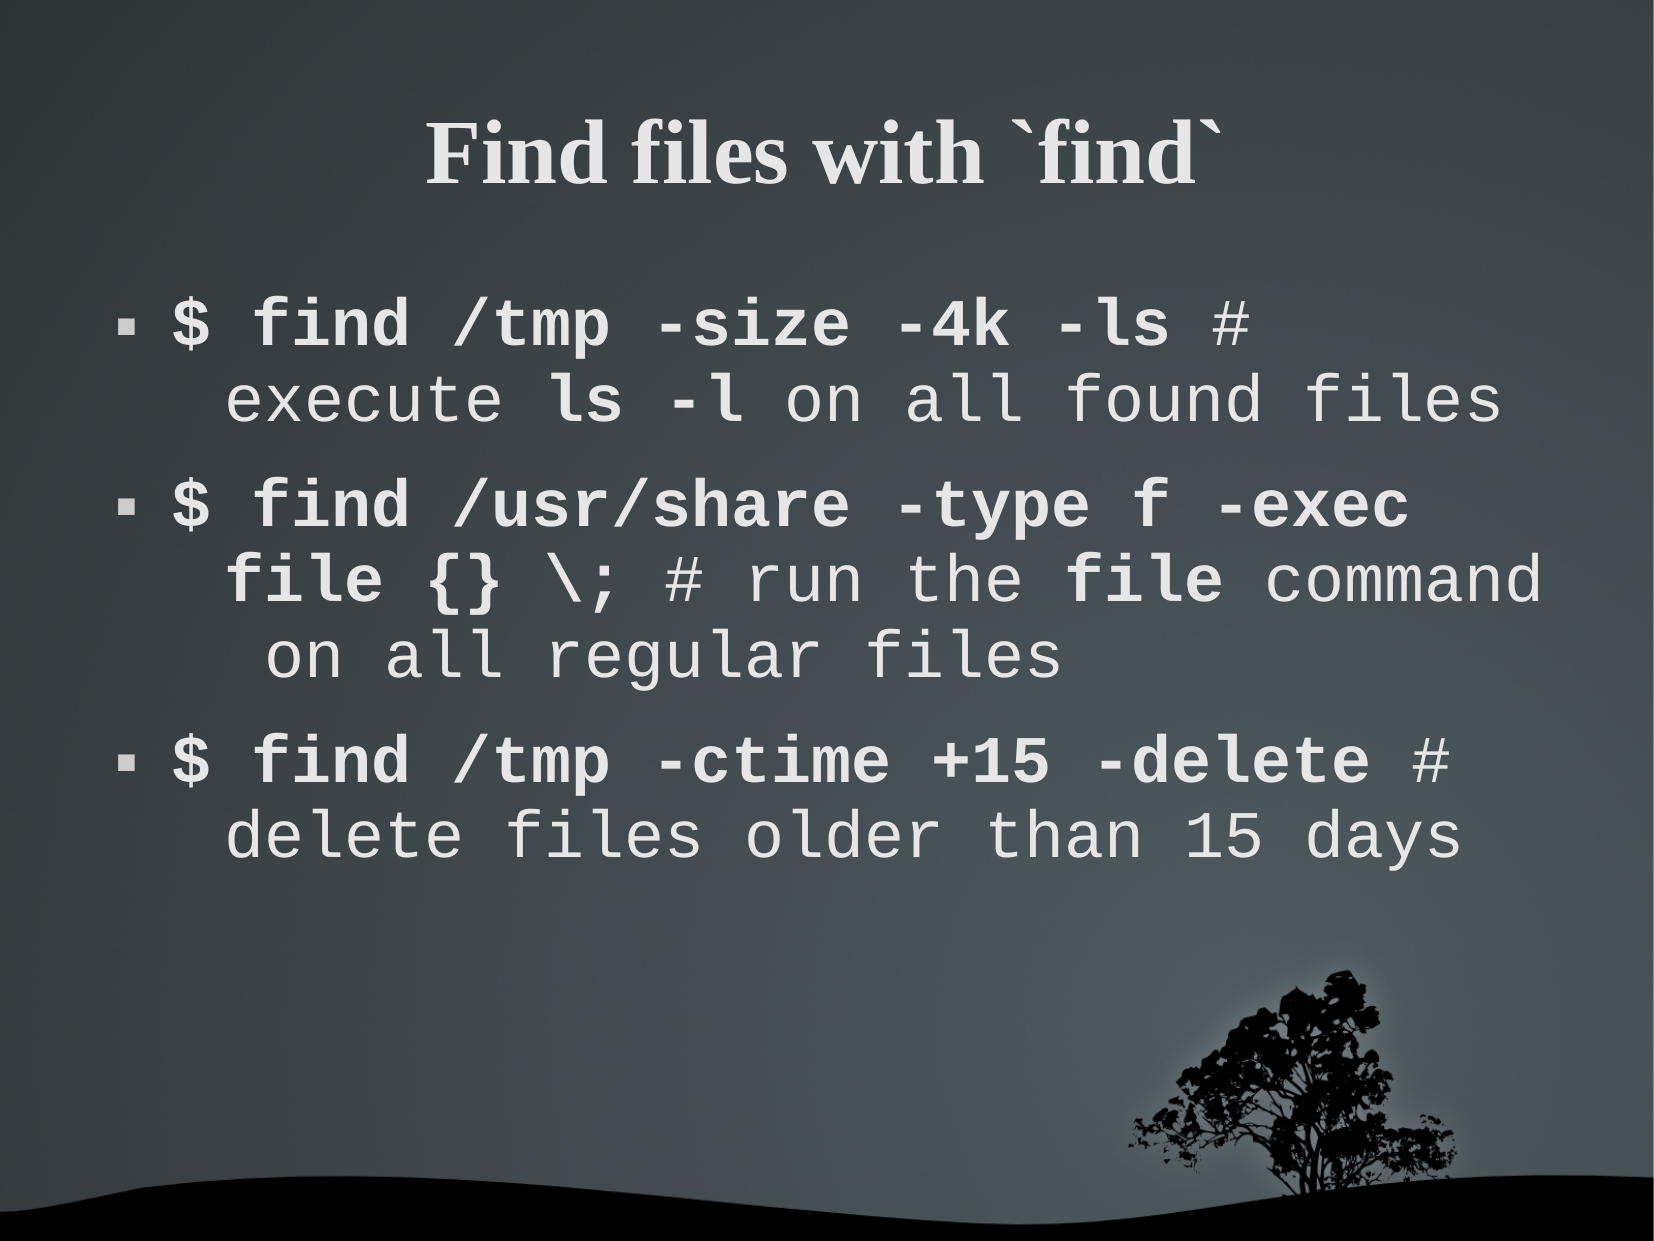

# Find files with `find`
$ find /tmp -size -4k -ls # execute ls -l on all found files
$ find /usr/share -type f -exec file {} \; # run the file command on all regular files
$ find /tmp -ctime +15 -delete # delete files older than 15 days